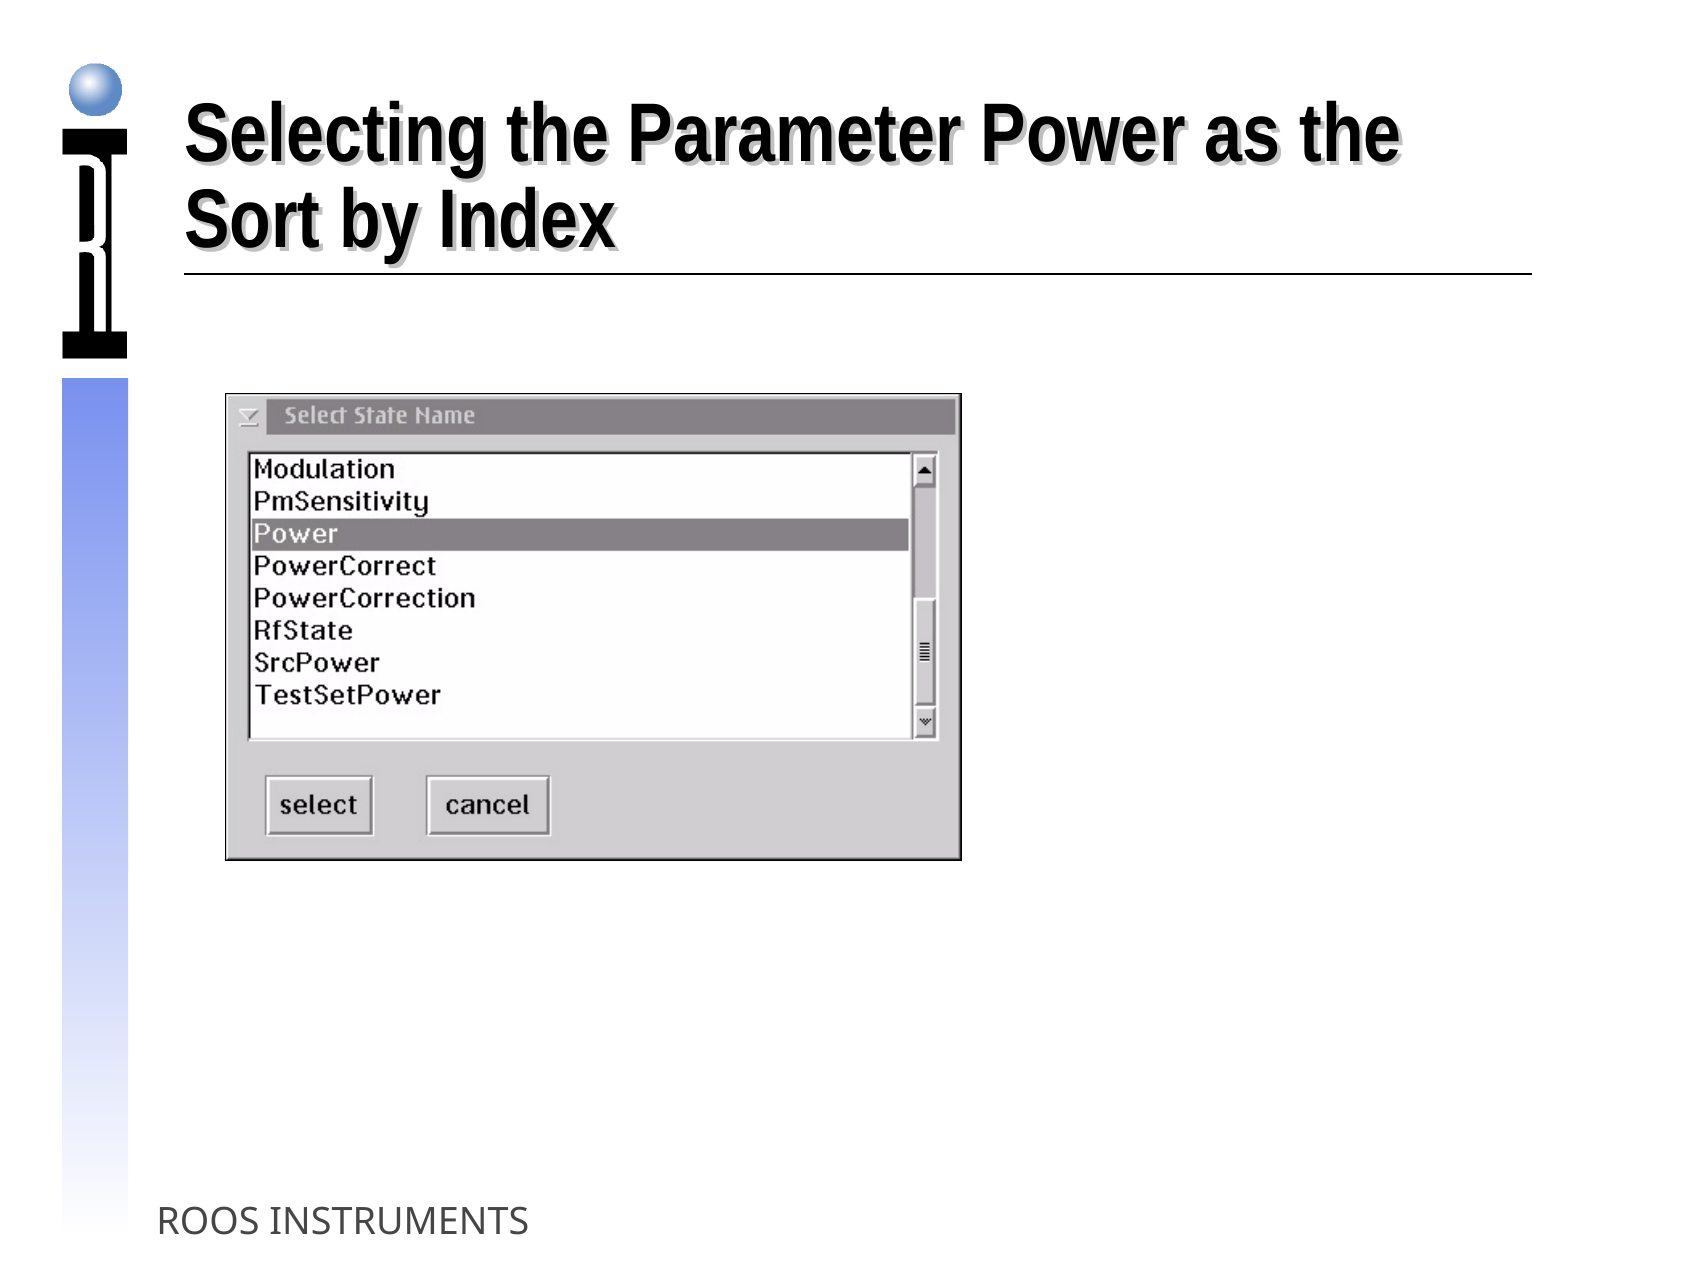

Selecting the Parameter Power as the Sort by Index